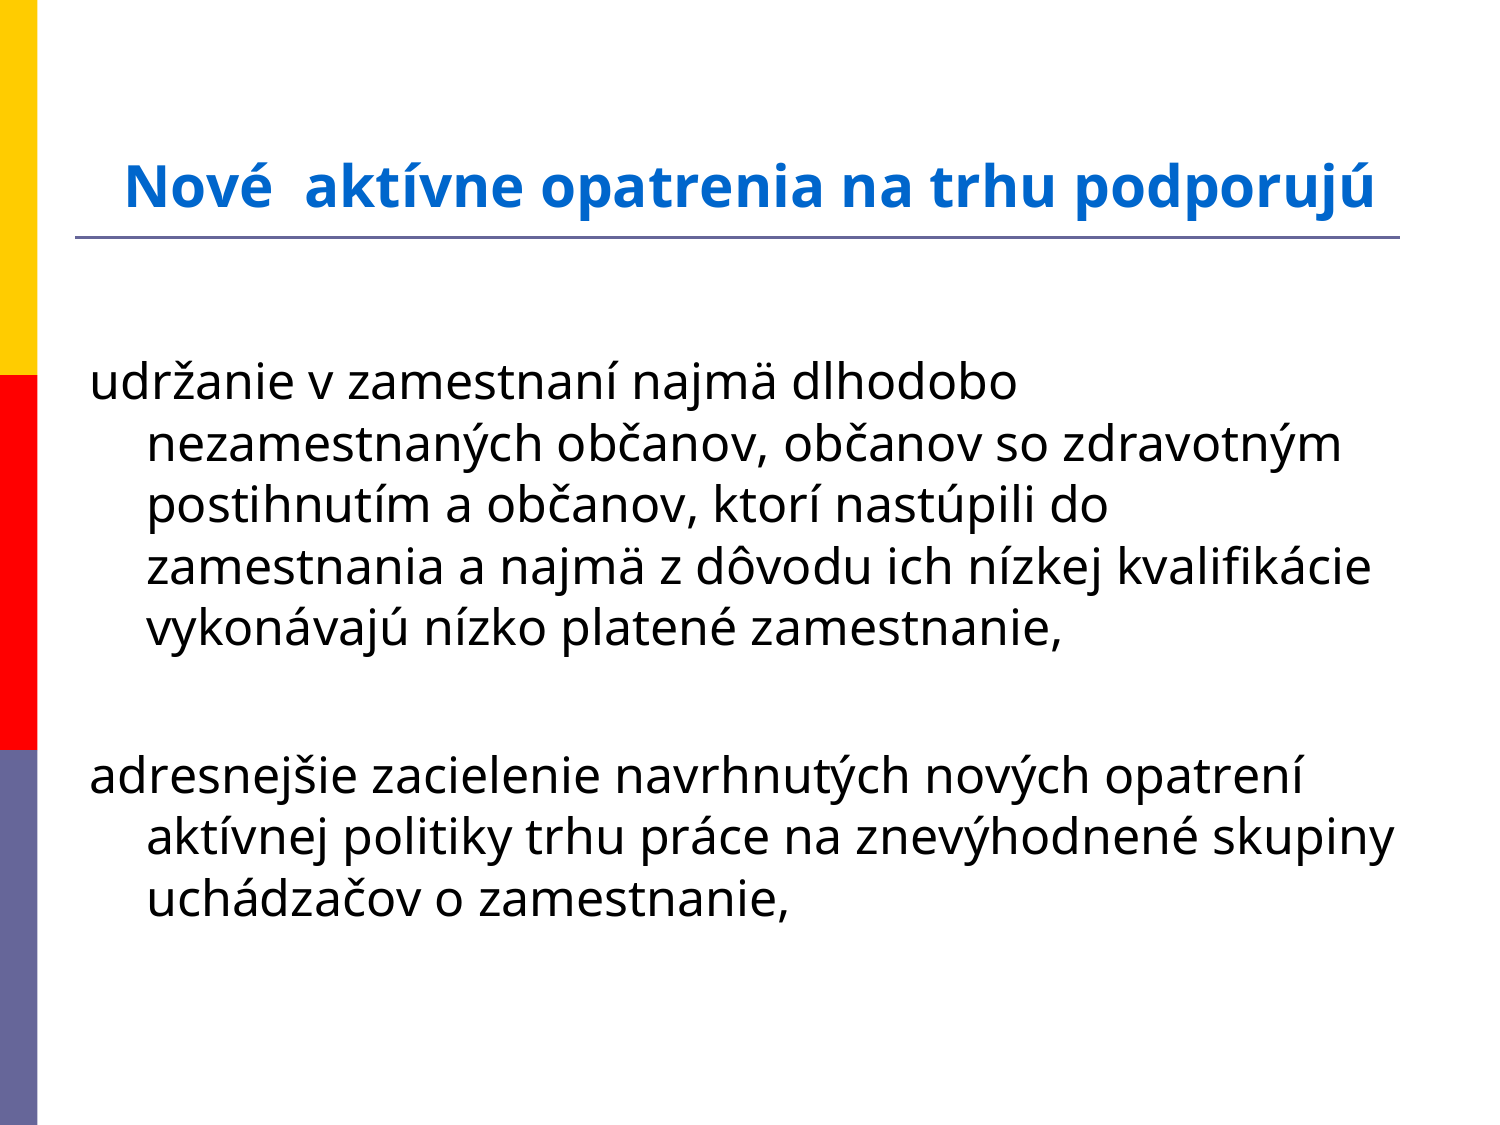

# Nové aktívne opatrenia na trhu podporujú
udržanie v zamestnaní najmä dlhodobo nezamestnaných občanov, občanov so zdravotným postihnutím a občanov, ktorí nastúpili do zamestnania a najmä z dôvodu ich nízkej kvalifikácie vykonávajú nízko platené zamestnanie,
adresnejšie zacielenie navrhnutých nových opatrení aktívnej politiky trhu práce na znevýhodnené skupiny uchádzačov o zamestnanie,